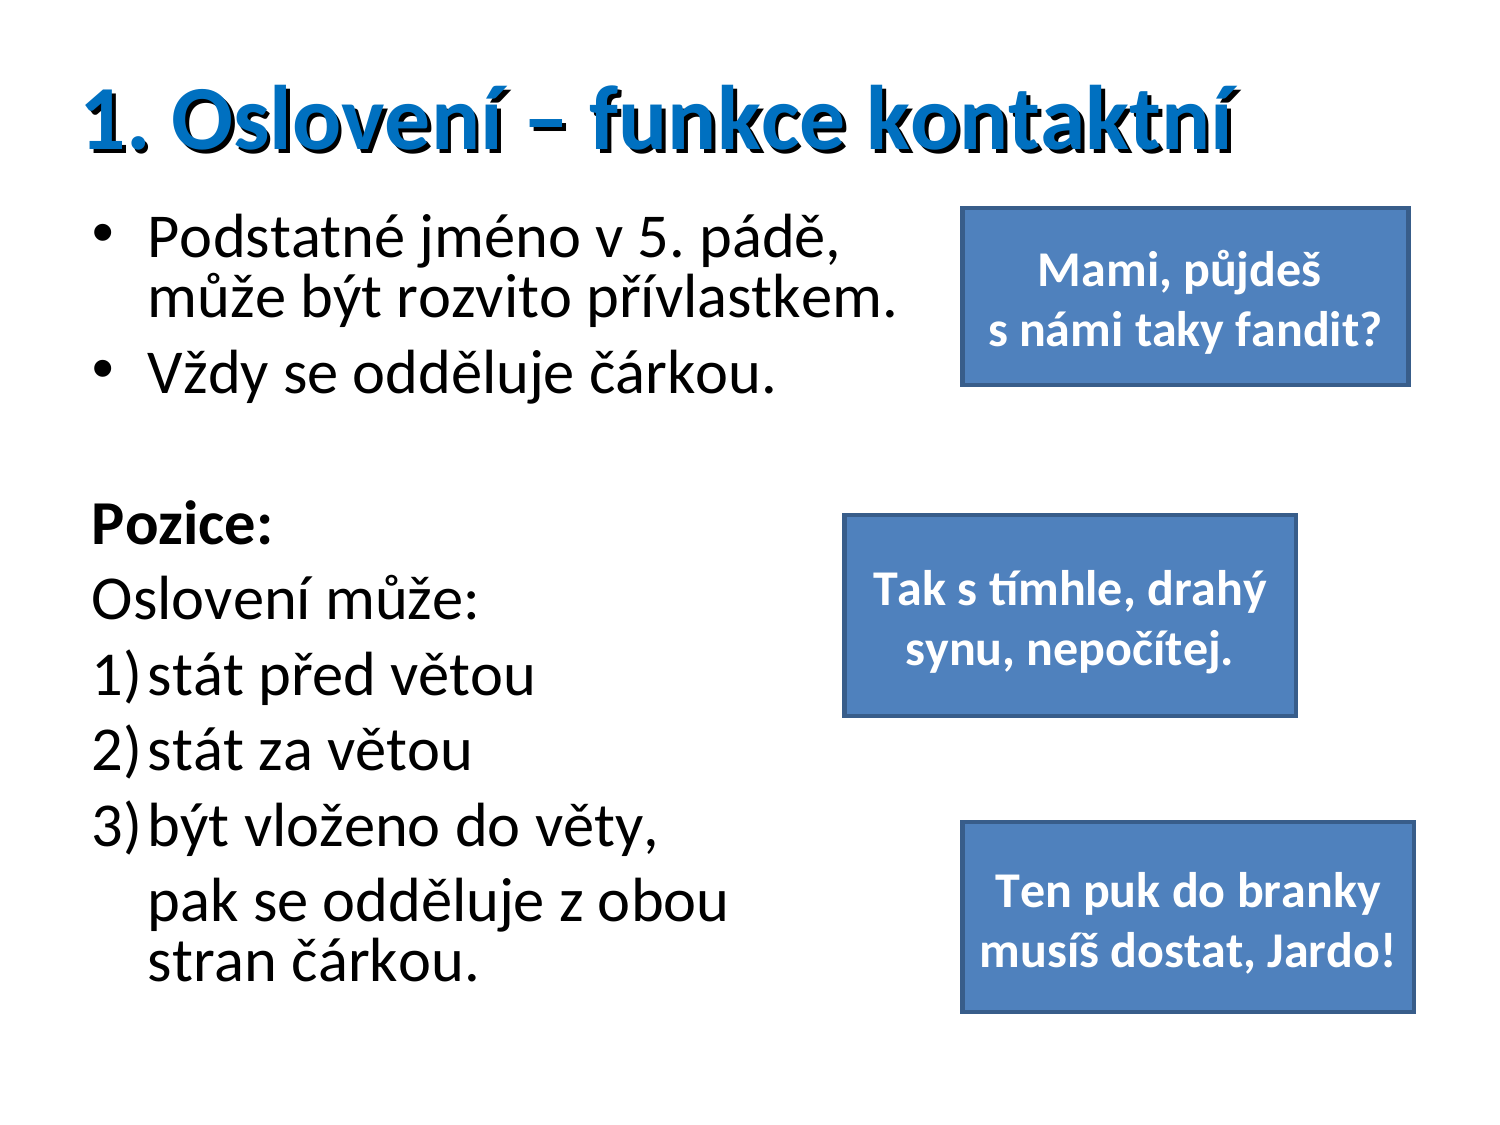

# 1. Oslovení – funkce kontaktní
Podstatné jméno v 5. pádě, může být rozvito přívlastkem.
Vždy se odděluje čárkou.
Pozice:
Oslovení může:
stát před větou
stát za větou
být vloženo do věty,
	pak se odděluje z obou 	stran čárkou.
Mami, půjdeš
s námi taky fandit?
Tak s tímhle, drahý synu, nepočítej.
Ten puk do branky musíš dostat, Jardo!